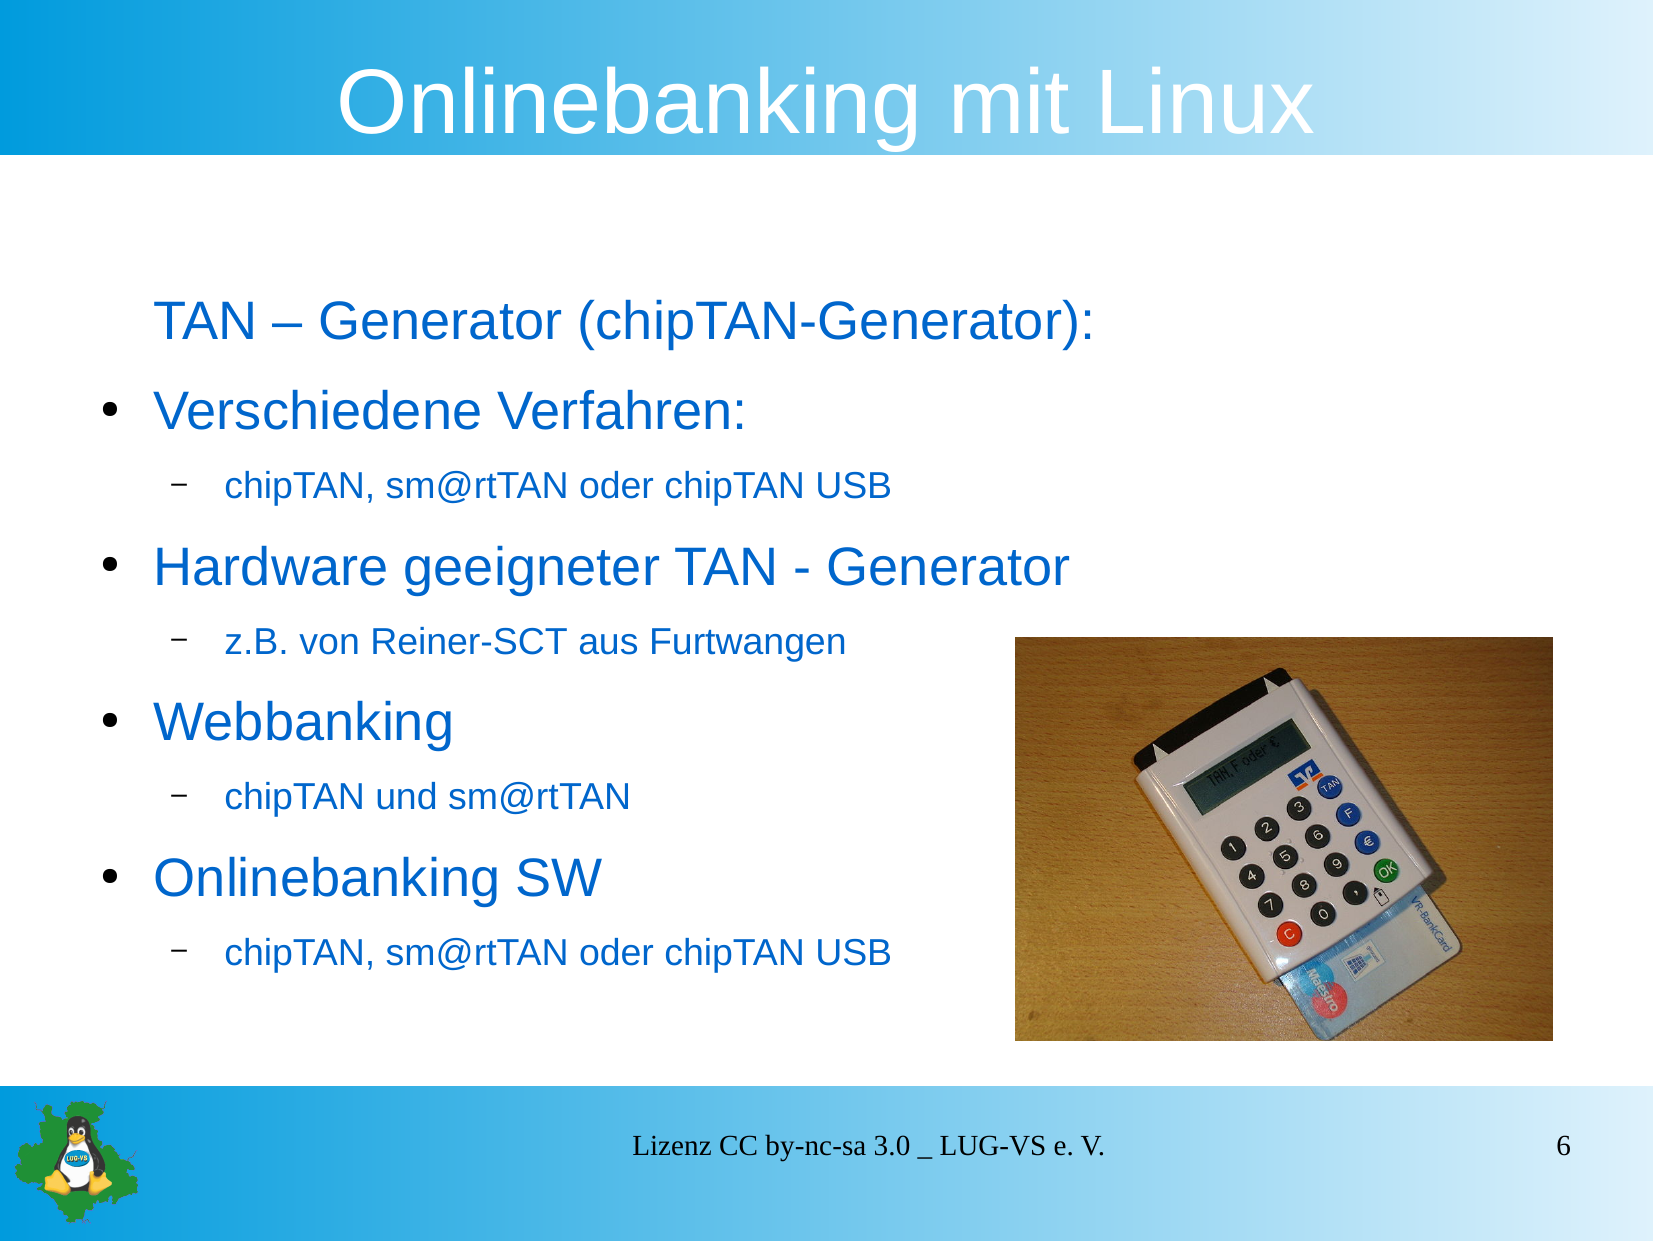

# Onlinebanking mit Linux
TAN – Generator (chipTAN-Generator):
Verschiedene Verfahren:
chipTAN, sm@rtTAN oder chipTAN USB
Hardware geeigneter TAN - Generator
z.B. von Reiner-SCT aus Furtwangen
Webbanking
chipTAN und sm@rtTAN
Onlinebanking SW
chipTAN, sm@rtTAN oder chipTAN USB